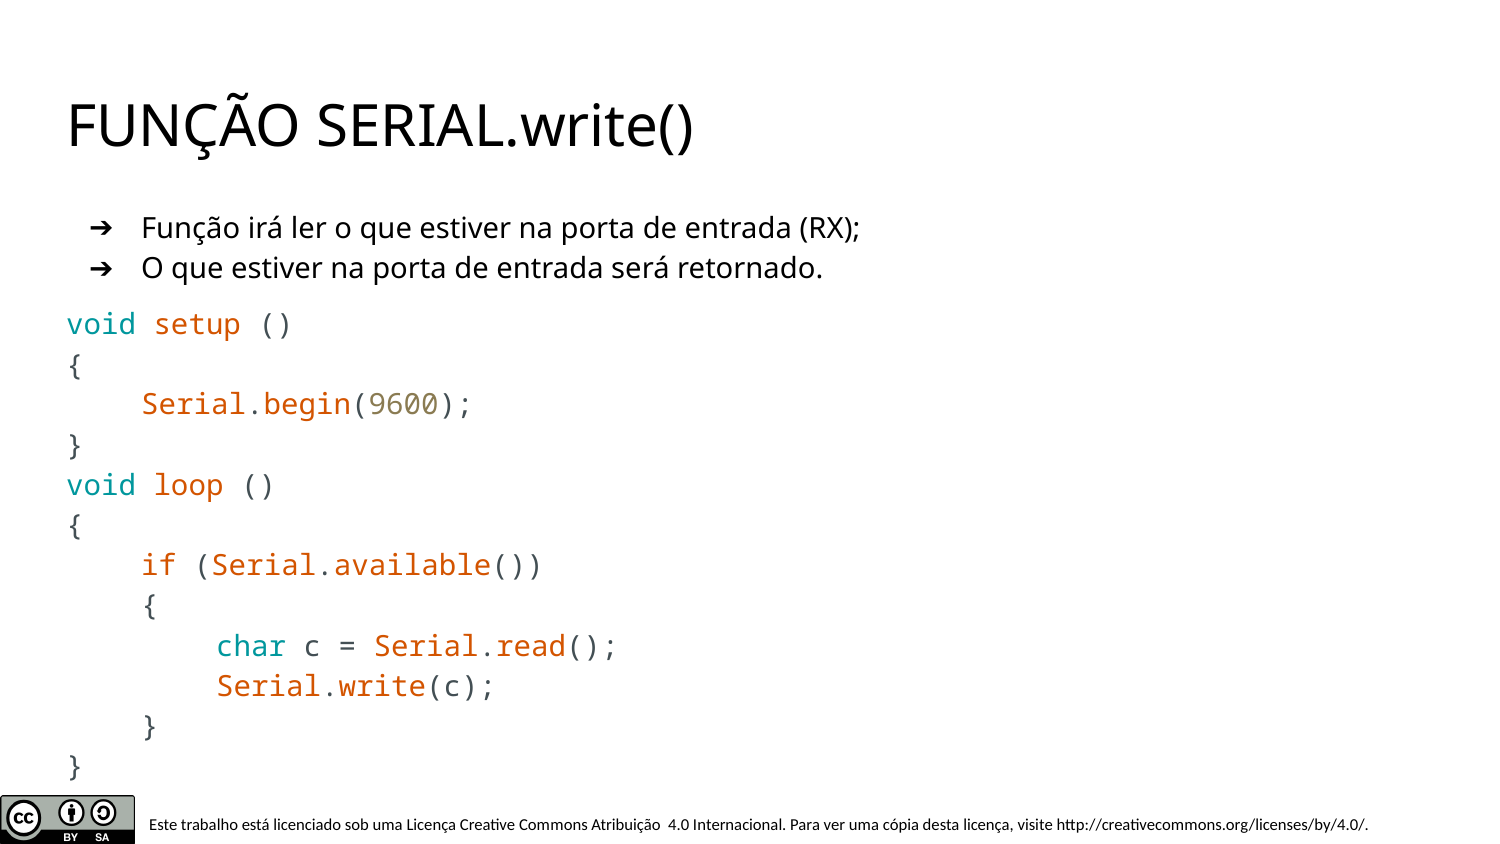

# FUNÇÃO SERIAL.write()
Função irá ler o que estiver na porta de entrada (RX);
O que estiver na porta de entrada será retornado.
void setup ()
{
	Serial.begin(9600);
}
void loop ()
{
	if (Serial.available())
	{
		char c = Serial.read();
		Serial.write(c);
}
}
Este trabalho está licenciado sob uma Licença Creative Commons Atribuição 4.0 Internacional. Para ver uma cópia desta licença, visite http://creativecommons.org/licenses/by/4.0/.